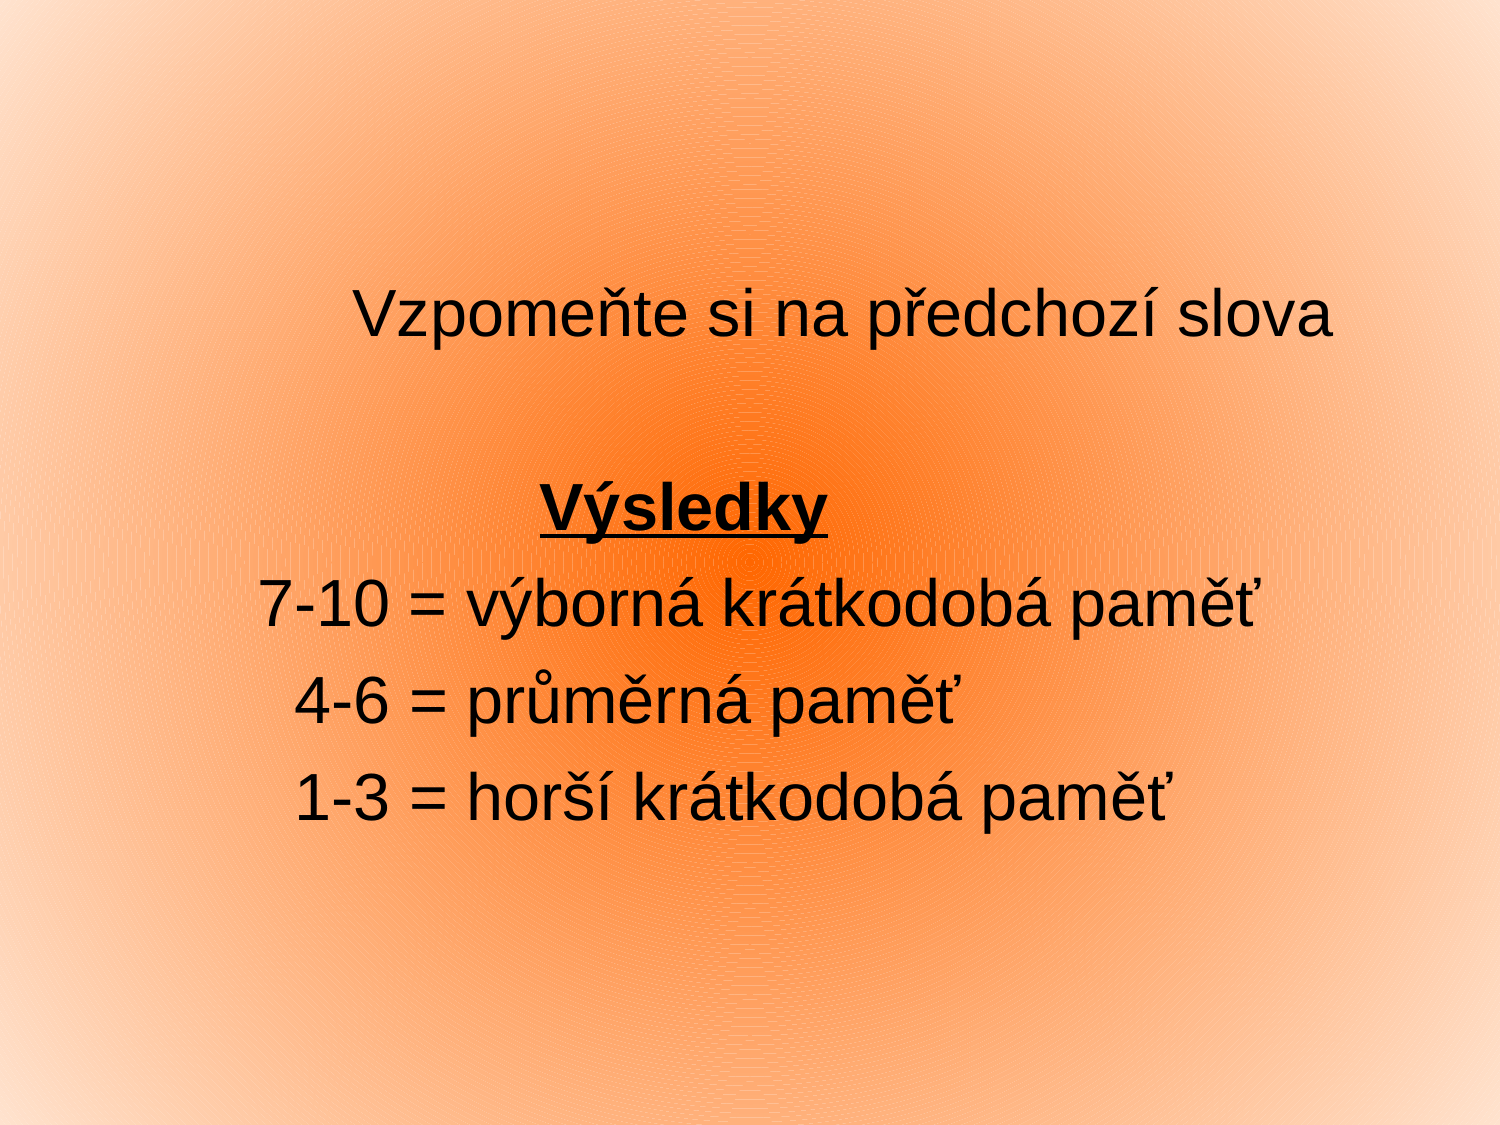

# Vzpomeňte si na předchozí slova
				 Výsledky
 7-10 = výborná krátkodobá paměť
 4-6 = průměrná paměť
 1-3 = horší krátkodobá paměť